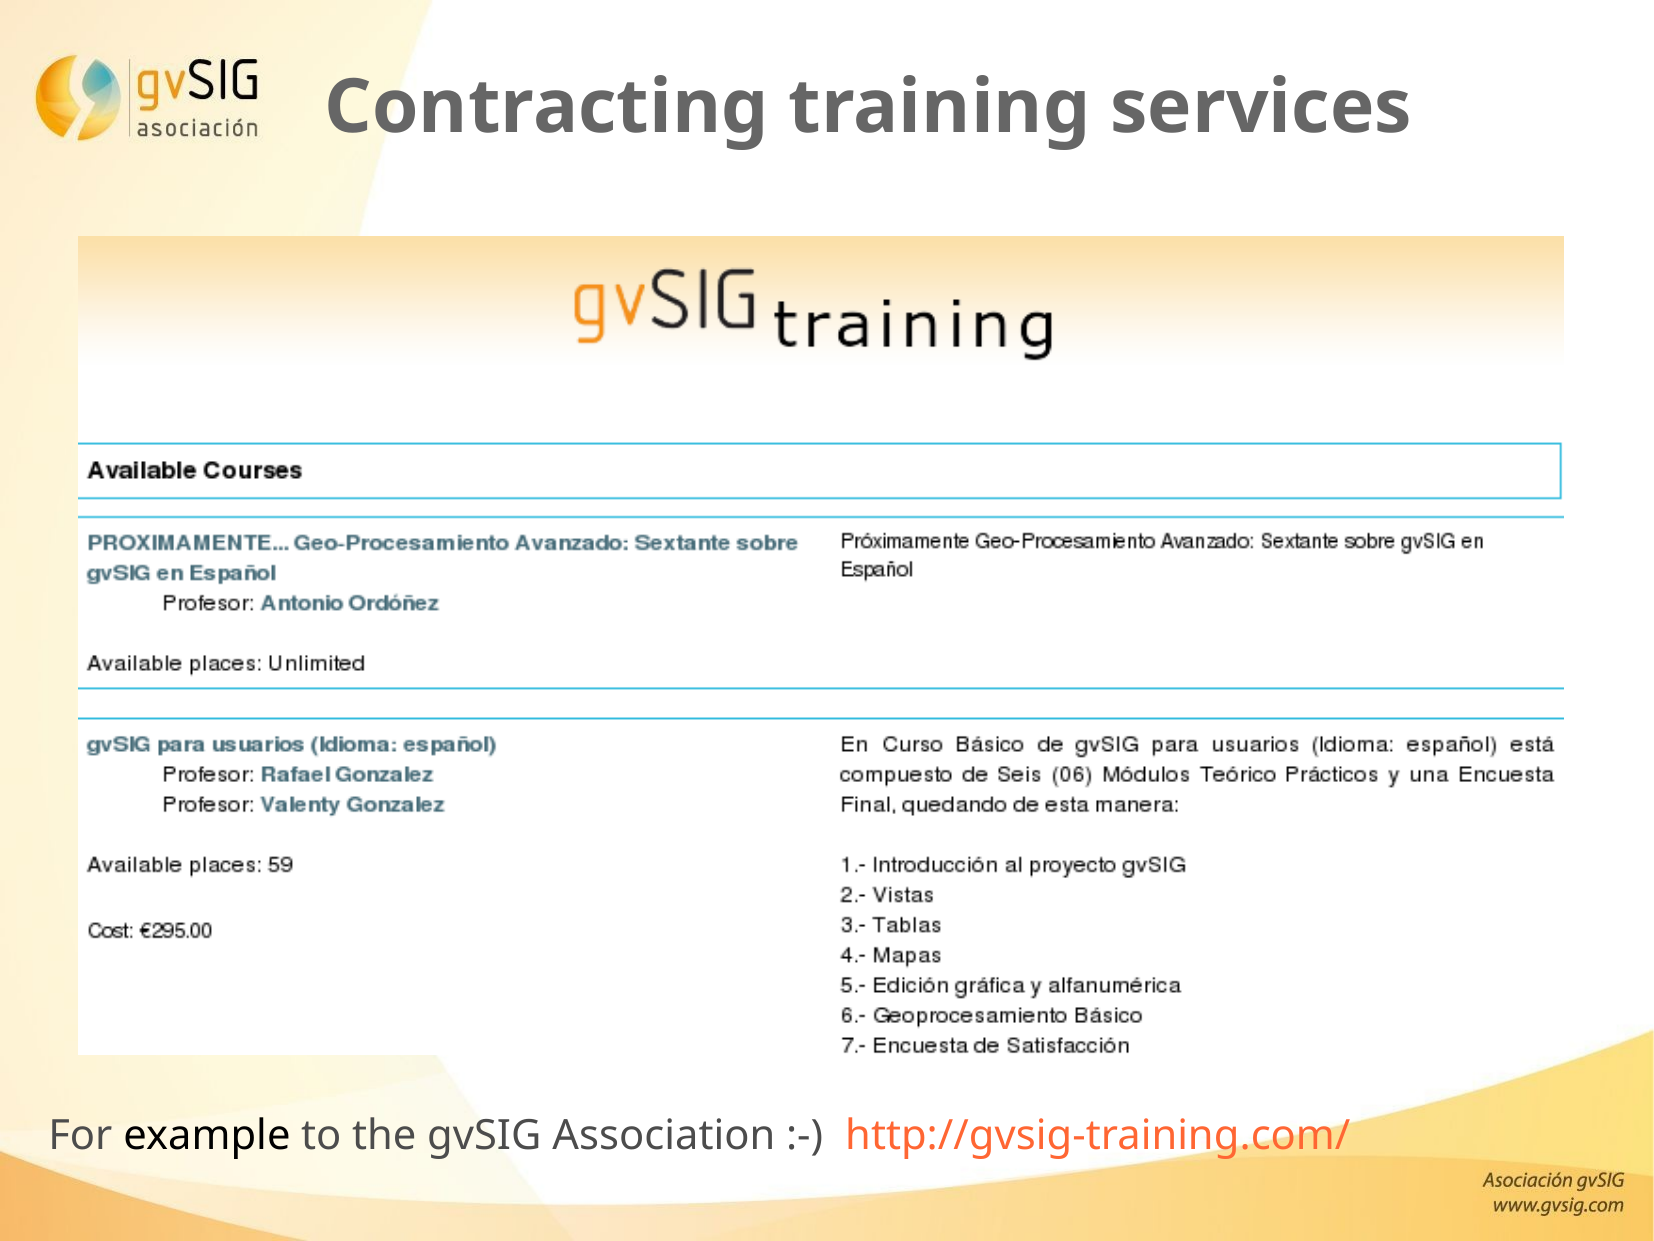

# Contracting training services
For example to the gvSIG Association :-) http://gvsig-training.com/